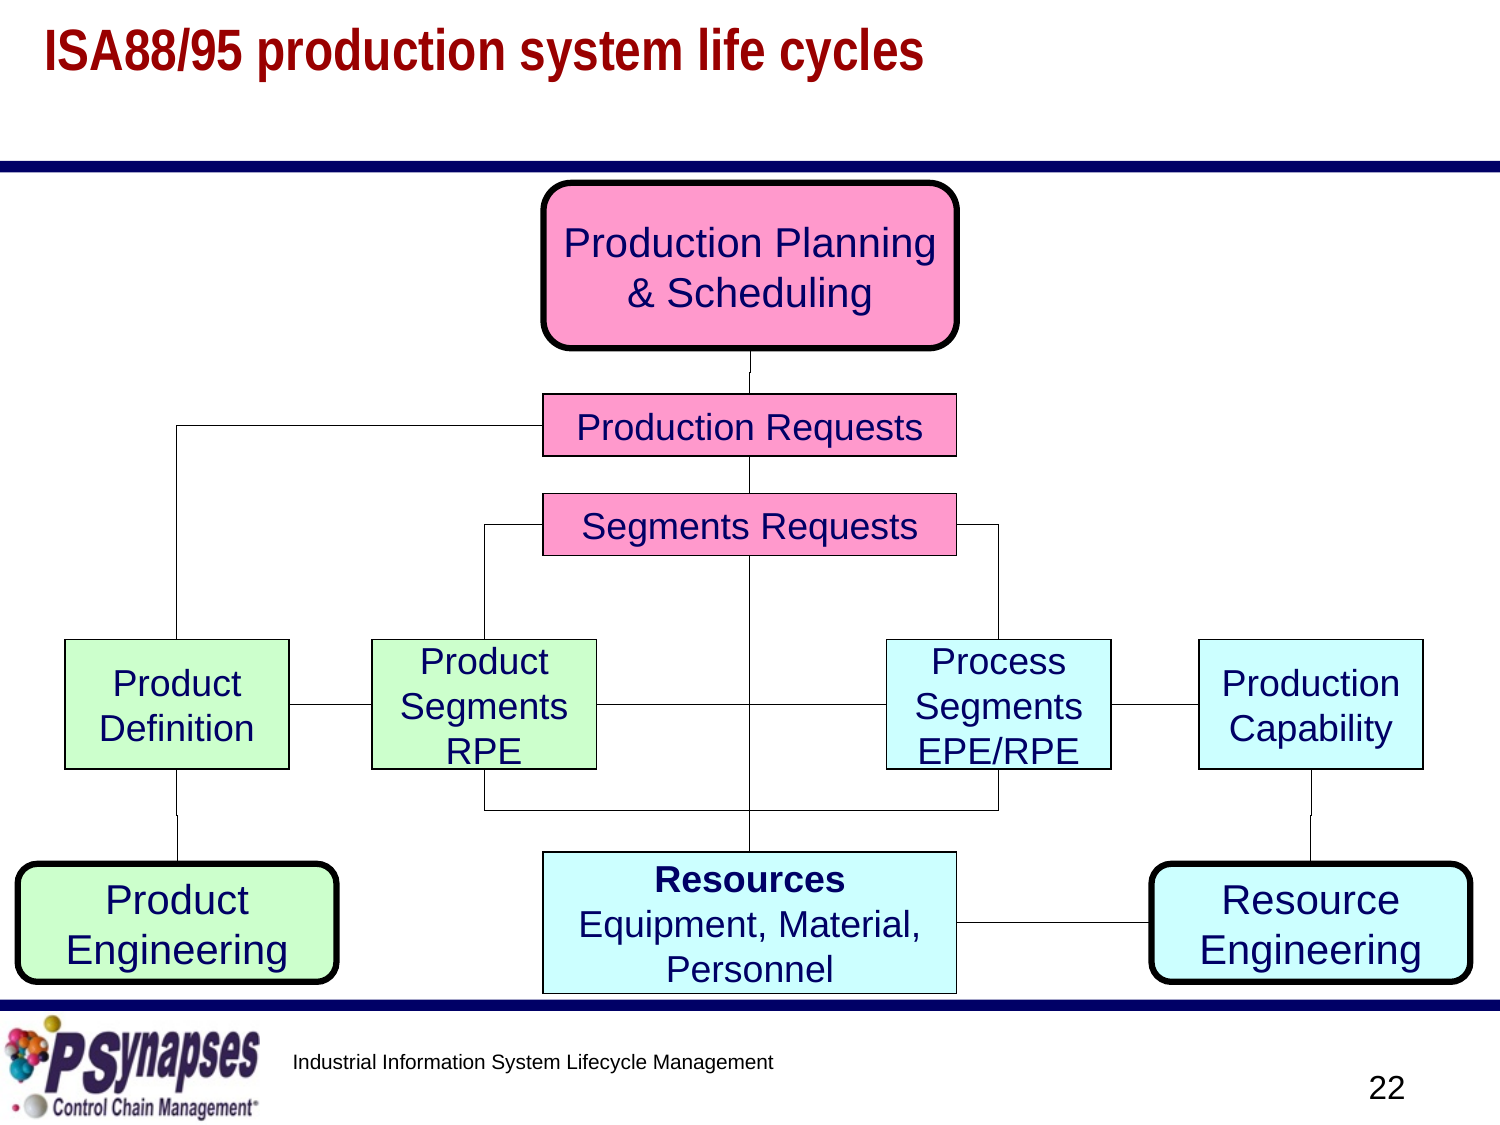

# ISA88/95 production system life cycles
Production Planning & Scheduling
Production Requests
Segments Requests
Product Definition
Product Segments
RPE
Process Segments
EPE/RPE
Production Capability
Resources
Equipment, Material, Personnel
Product Engineering
Resource Engineering